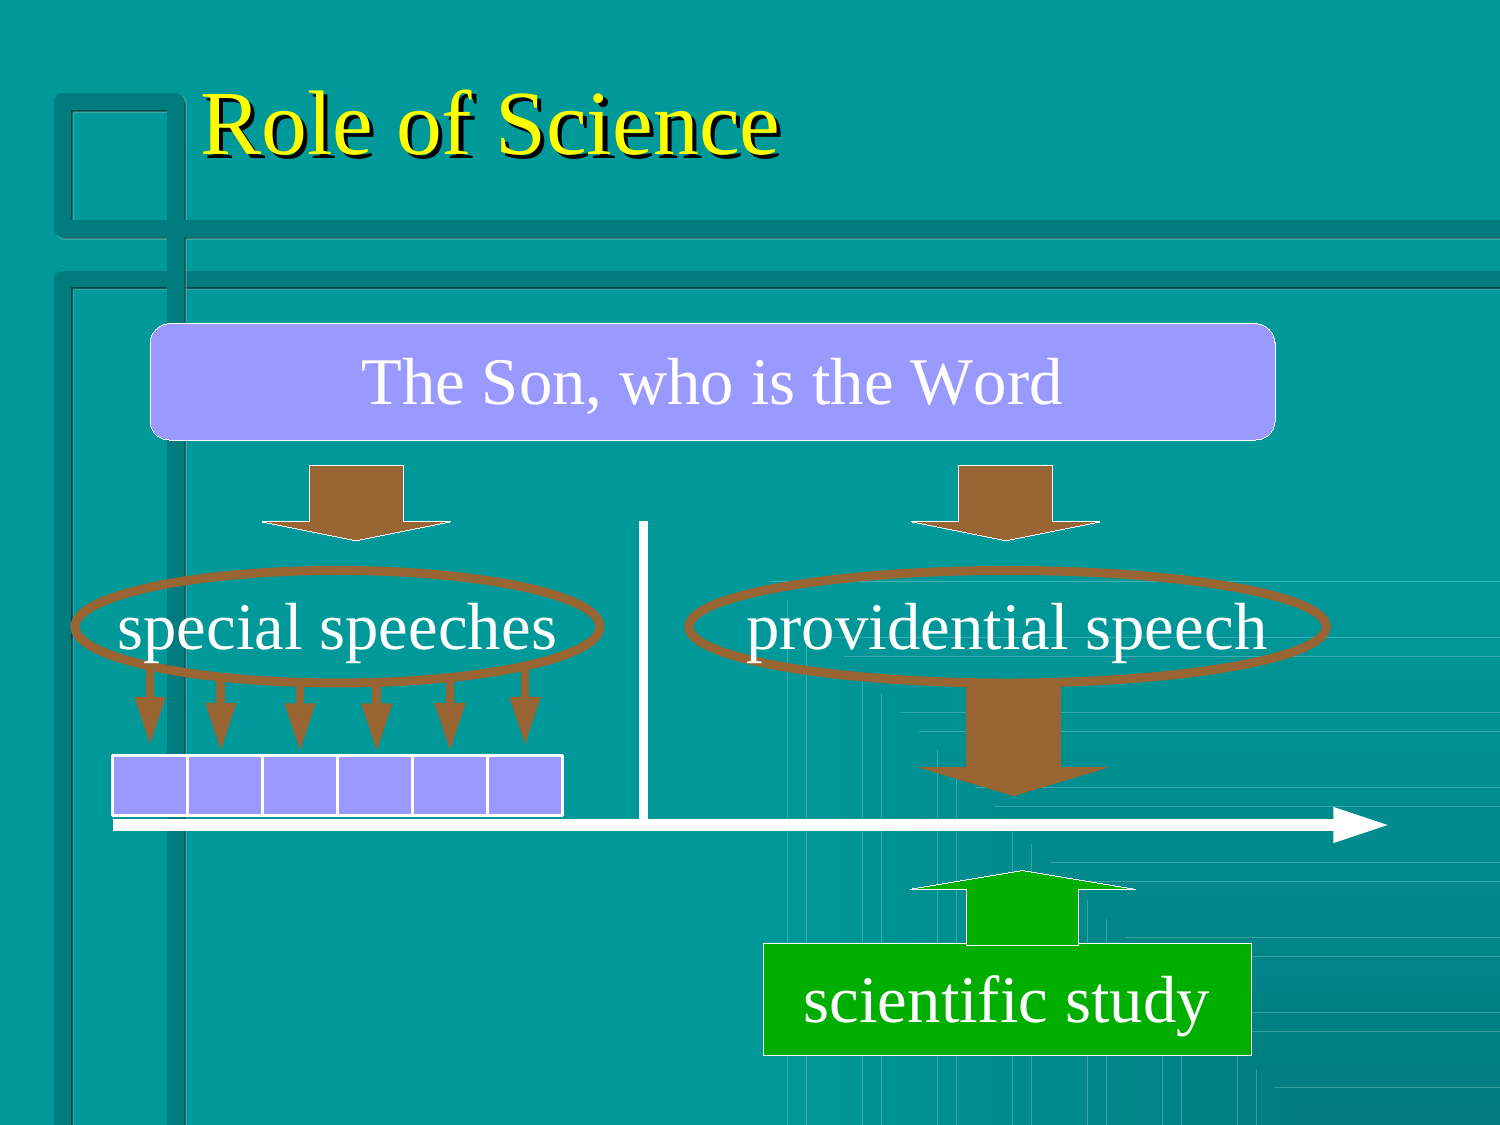

# Role of Science
The Son, who is the Word
special speeches
providential speech
scientific study